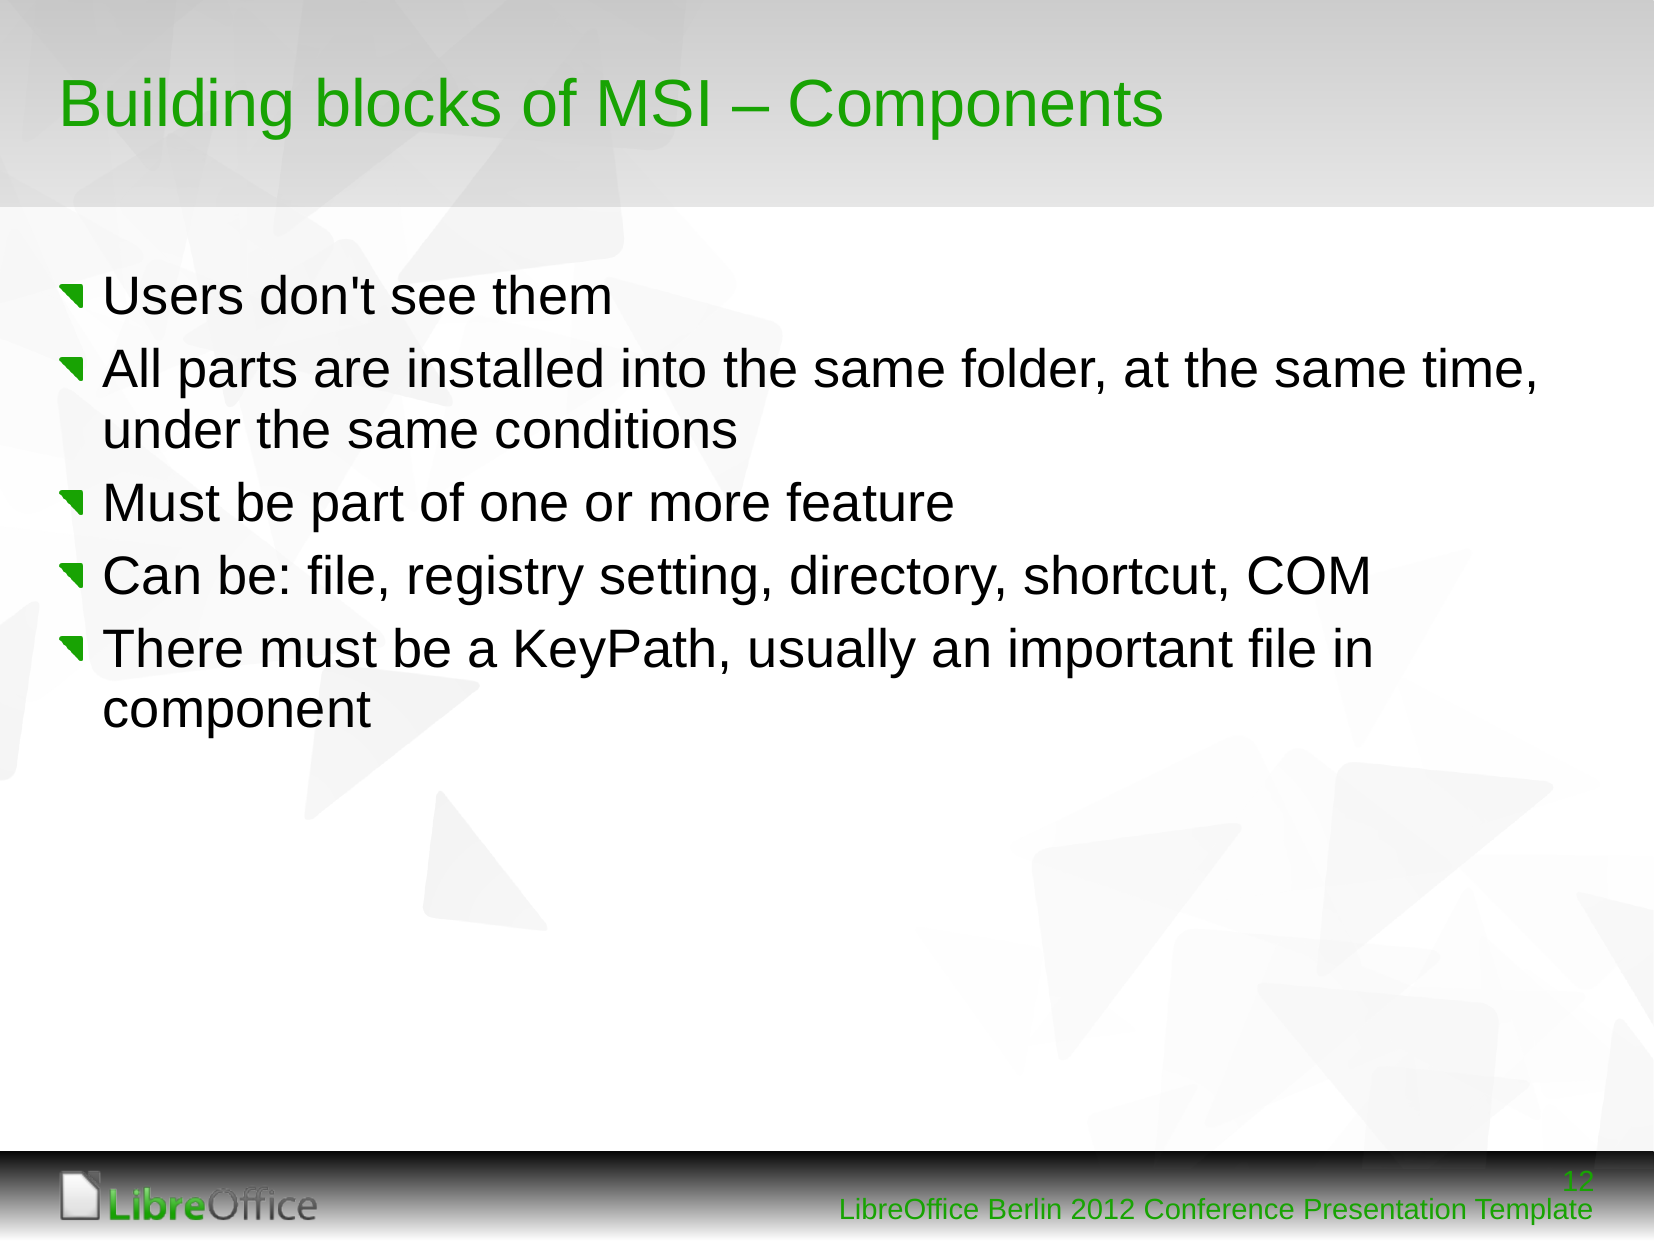

# Building blocks of MSI – Components
Users don't see them
All parts are installed into the same folder, at the same time, under the same conditions
Must be part of one or more feature
Can be: file, registry setting, directory, shortcut, COM
There must be a KeyPath, usually an important file in component
12
LibreOffice Berlin 2012 Conference Presentation Template